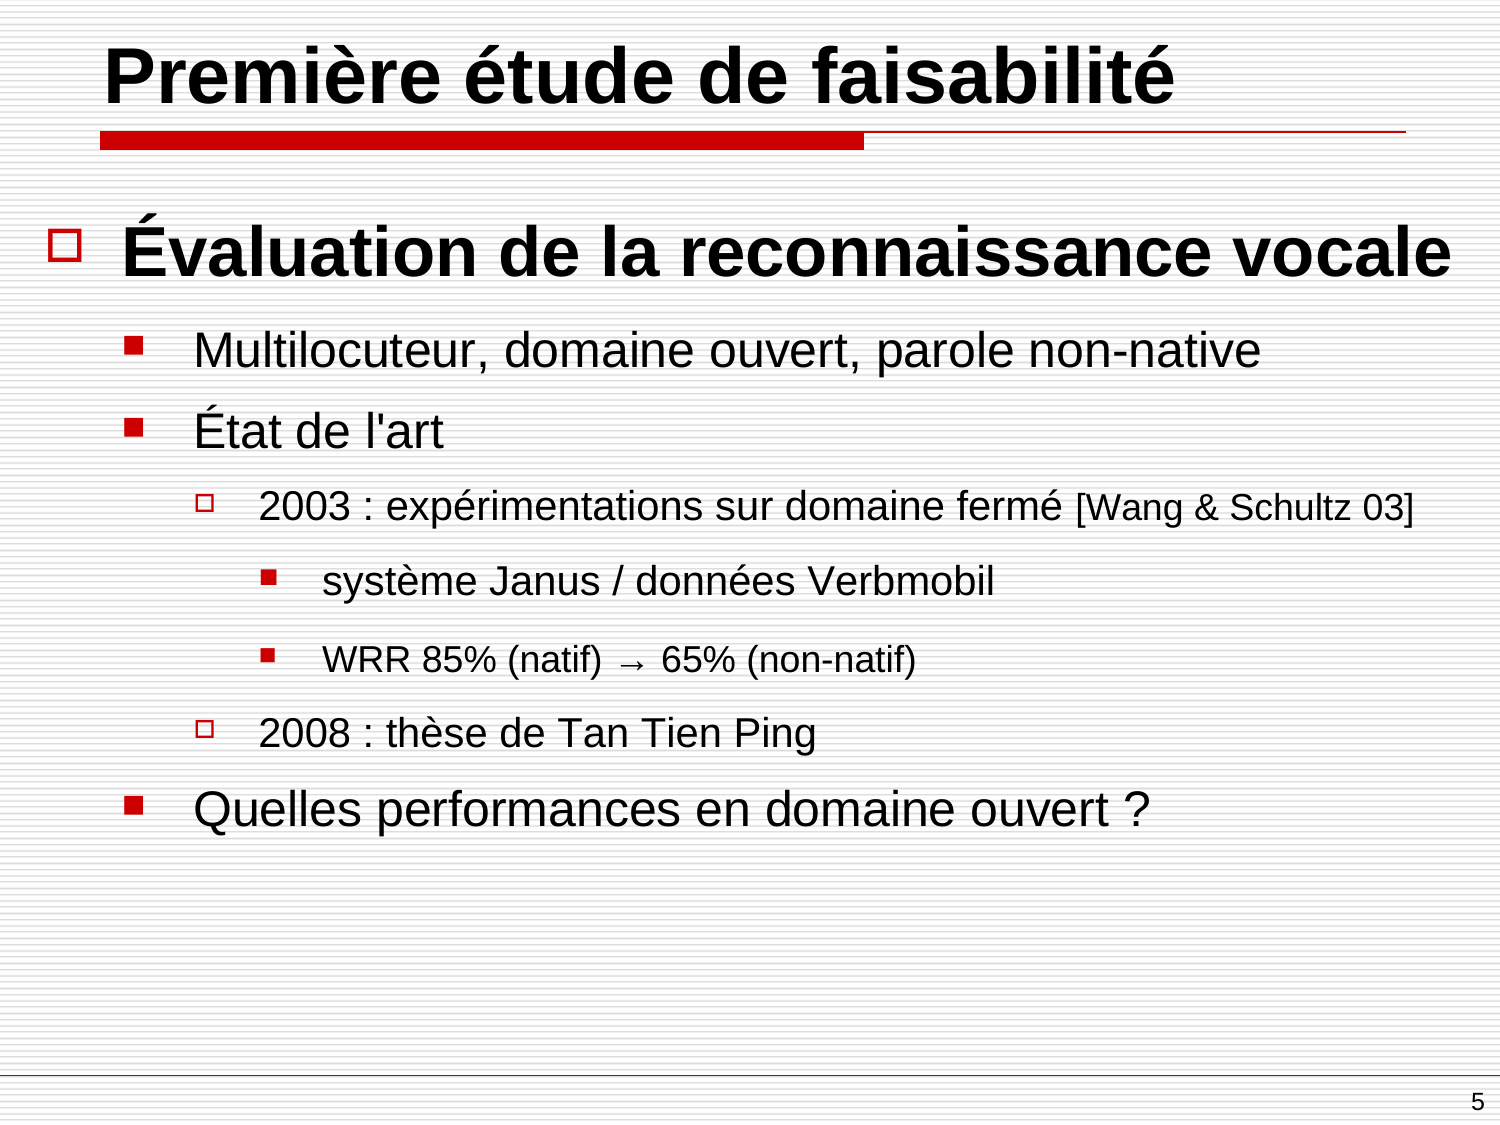

Première étude de faisabilité
# Évaluation de la reconnaissance vocale
Multilocuteur, domaine ouvert, parole non-native
État de l'art
2003 : expérimentations sur domaine fermé [Wang & Schultz 03]
système Janus / données Verbmobil
WRR 85% (natif) → 65% (non-natif)
2008 : thèse de Tan Tien Ping
Quelles performances en domaine ouvert ?
5